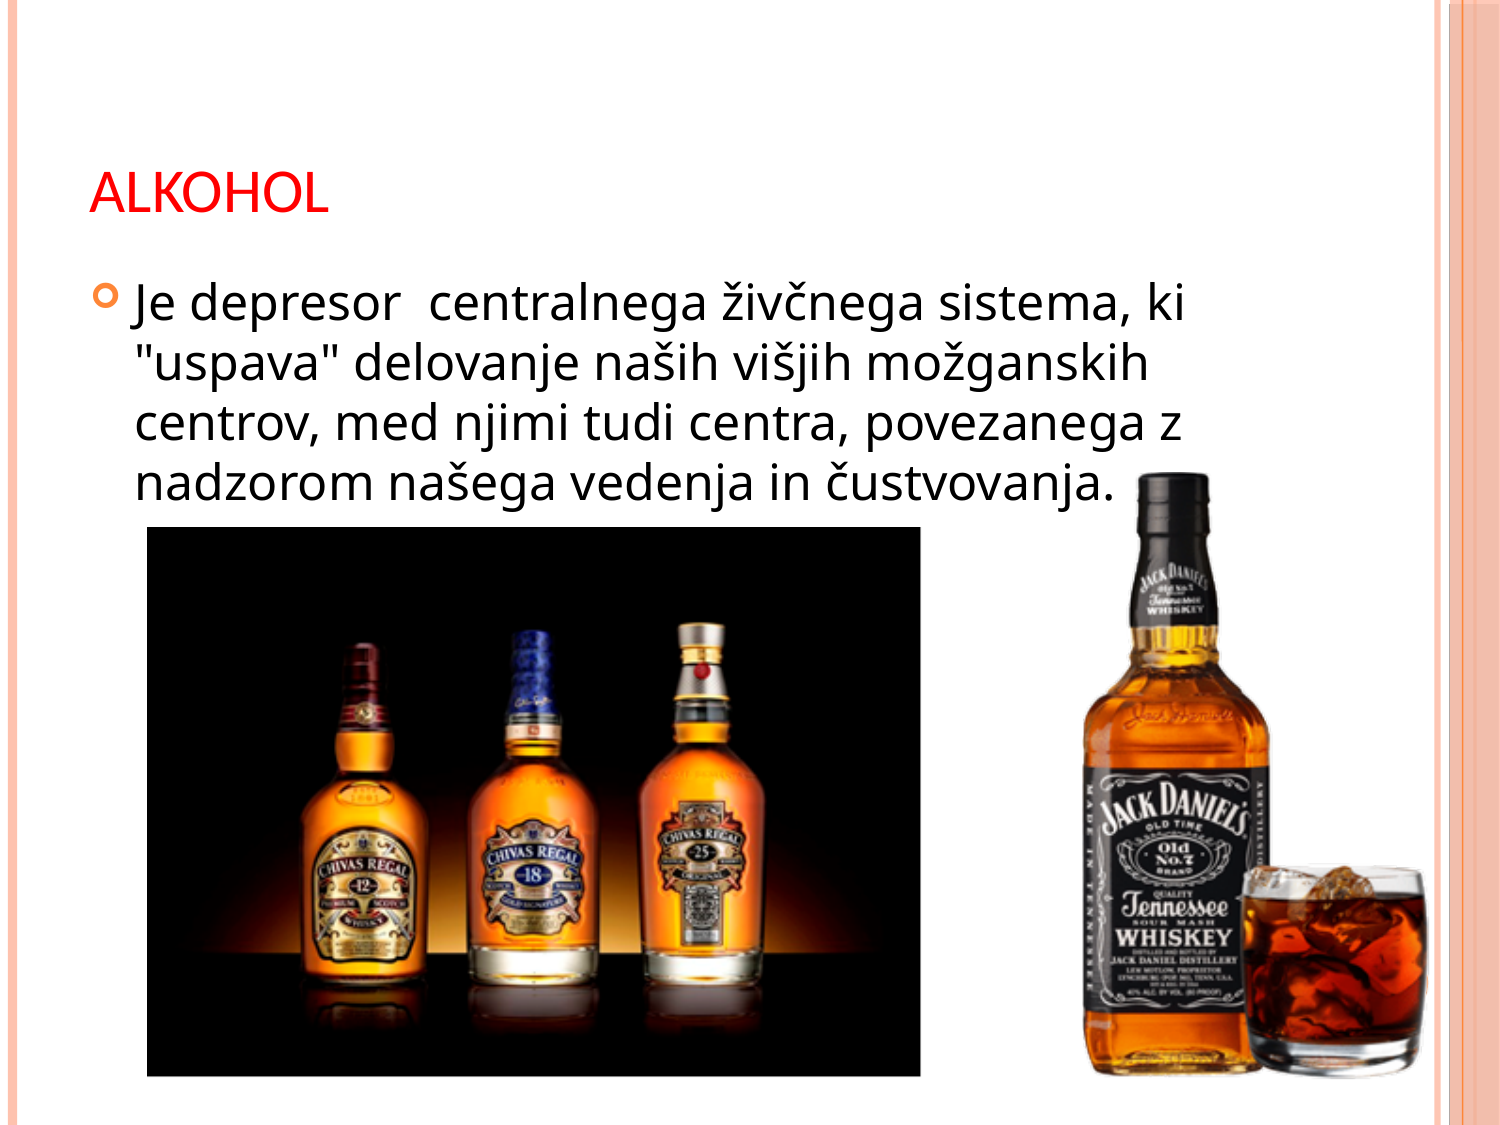

# ALKOHOL
Je depresor centralnega živčnega sistema, ki "uspava" delovanje naših višjih možganskih centrov, med njimi tudi centra, povezanega z nadzorom našega vedenja in čustvovanja.